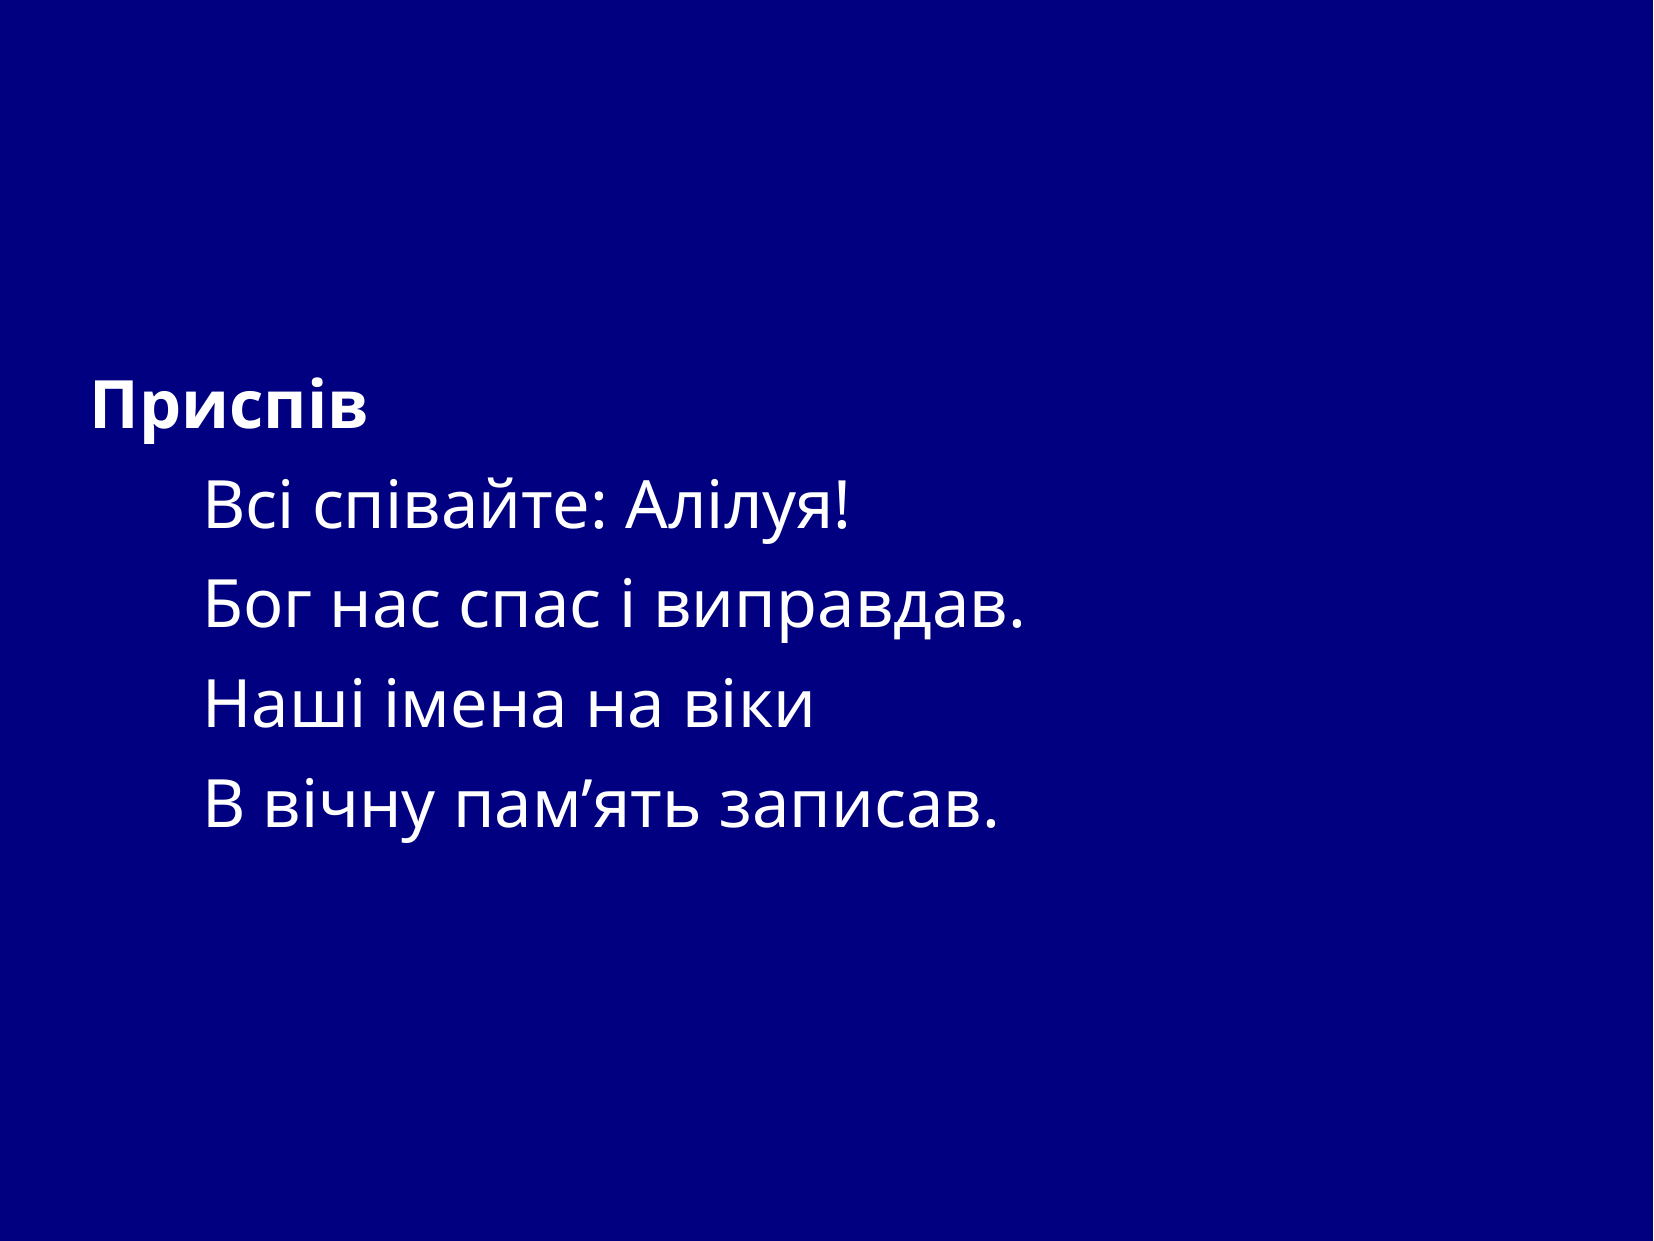

Приспів
	Всі співайте: Алілуя!
	Бог нас спас і виправдав.
	Наші імена на віки
	В вічну пам’ять записав.